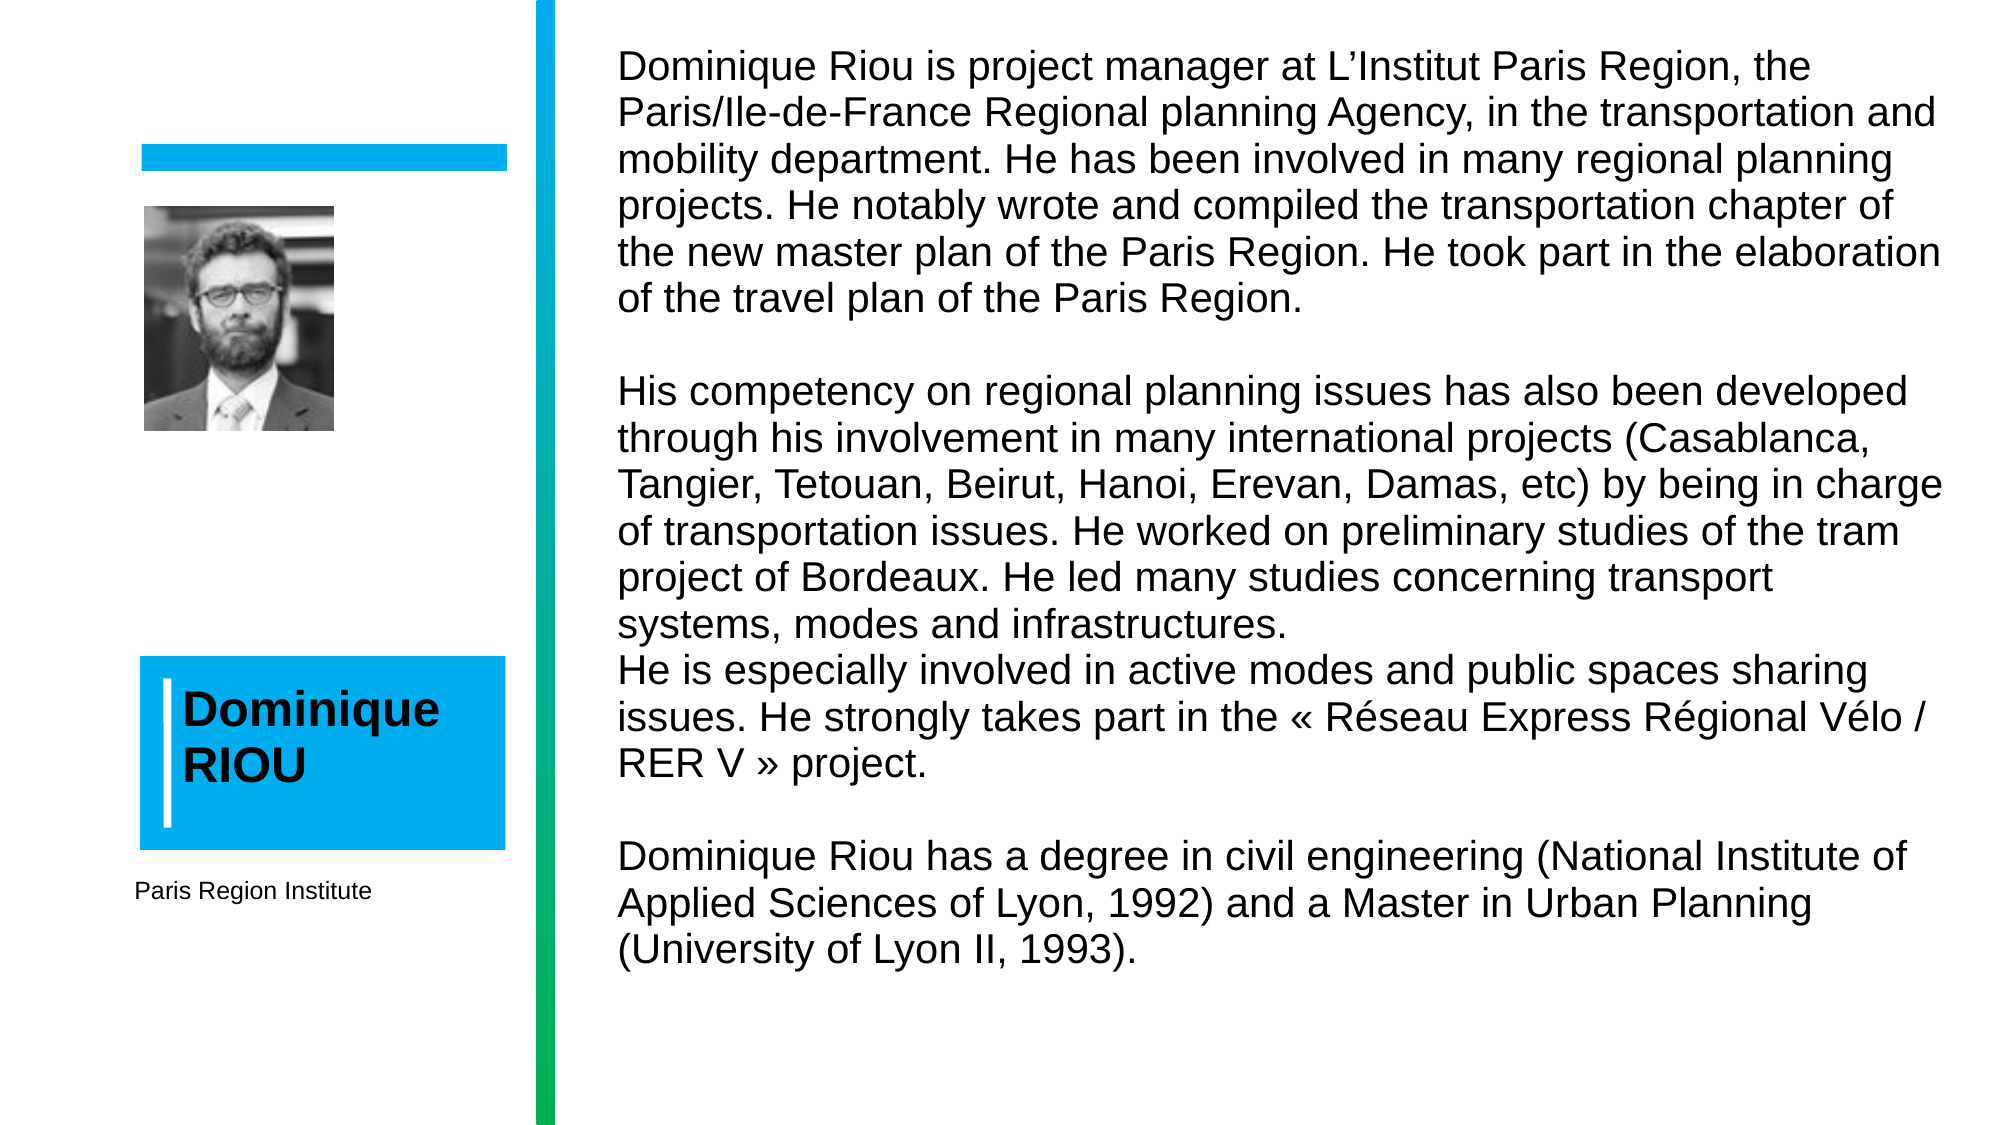

Dominique Riou is project manager at L’Institut Paris Region, the Paris/Ile-de-France Regional planning Agency, in the transportation and mobility department. He has been involved in many regional planning projects. He notably wrote and compiled the transportation chapter of the new master plan of the Paris Region. He took part in the elaboration of the travel plan of the Paris Region.
His competency on regional planning issues has also been developed through his involvement in many international projects (Casablanca, Tangier, Tetouan, Beirut, Hanoi, Erevan, Damas, etc) by being in charge of transportation issues. He worked on preliminary studies of the tram project of Bordeaux. He led many studies concerning transport systems, modes and infrastructures.
He is especially involved in active modes and public spaces sharing issues. He strongly takes part in the « Réseau Express Régional Vélo / RER V » project.
Dominique Riou has a degree in civil engineering (National Institute of Applied Sciences of Lyon, 1992) and a Master in Urban Planning (University of Lyon II, 1993).
Dominique RIOU
Paris Region Institute